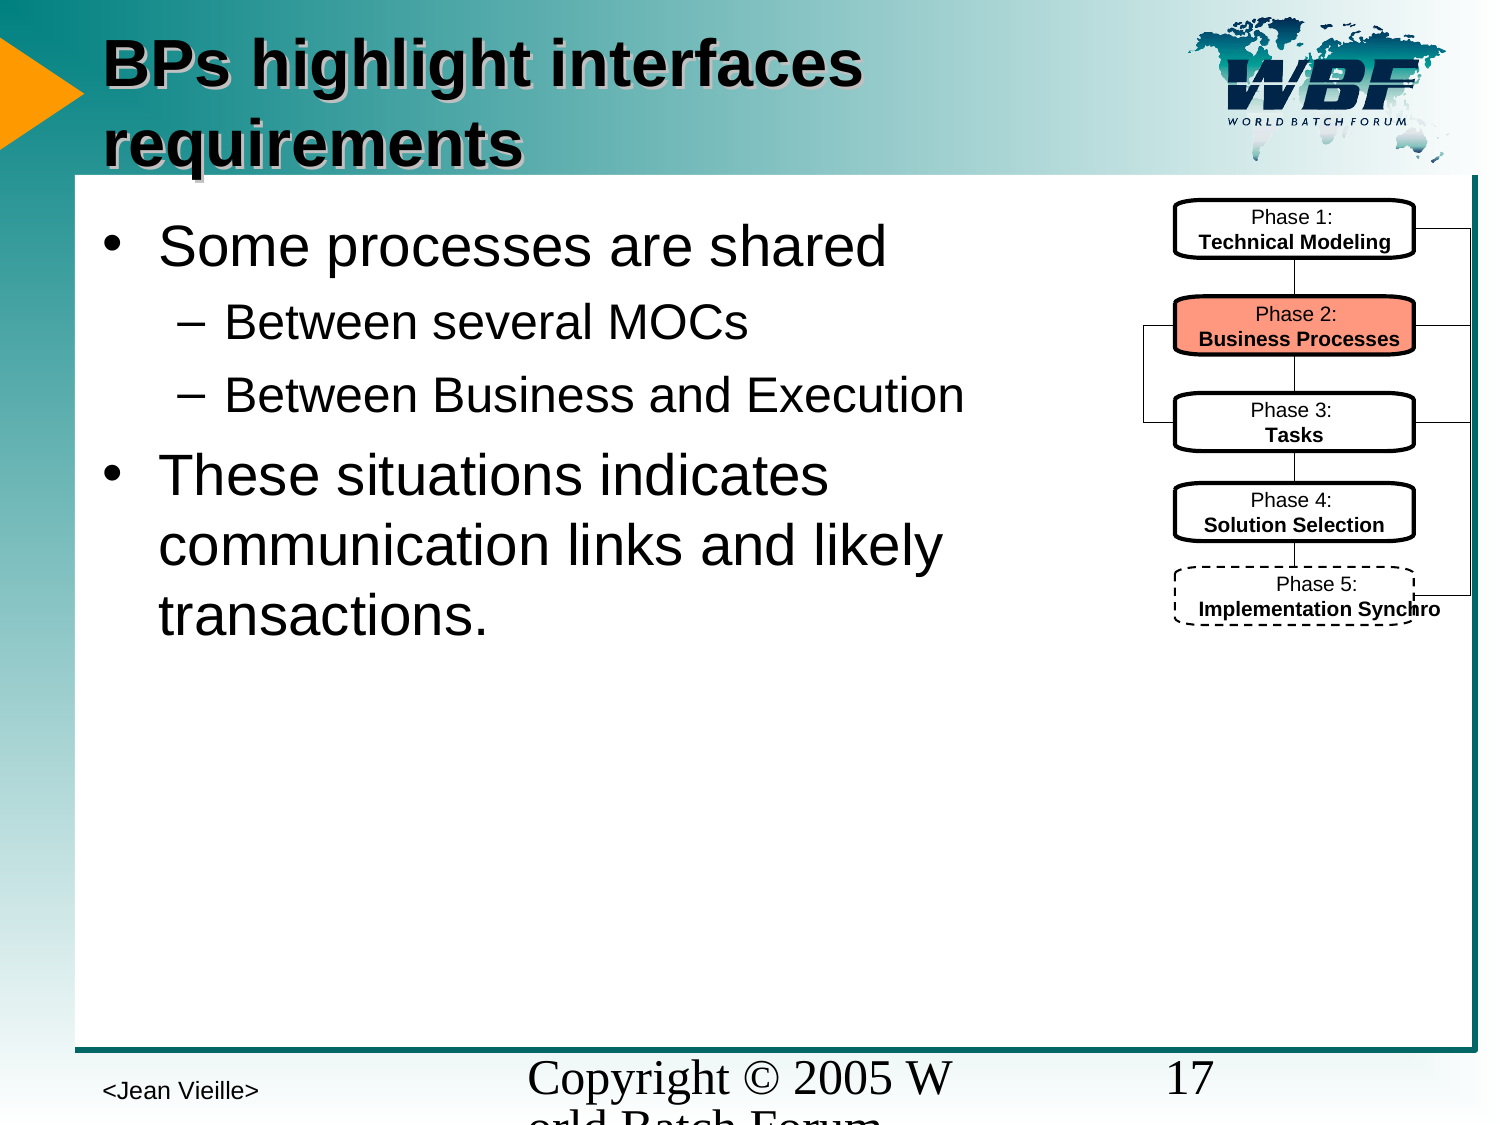

# BPs highlight interfaces requirements
Some processes are shared
Between several MOCs
Between Business and Execution
These situations indicates communication links and likely transactions.
Phase 1:
Technical Modeling
Phase 2:
Business Processes
Phase 3:
Tasks
Phase 4:
Solution Selection
Phase 5:
Implementation Synchro
Copyright © 2005 World Batch Forum
17